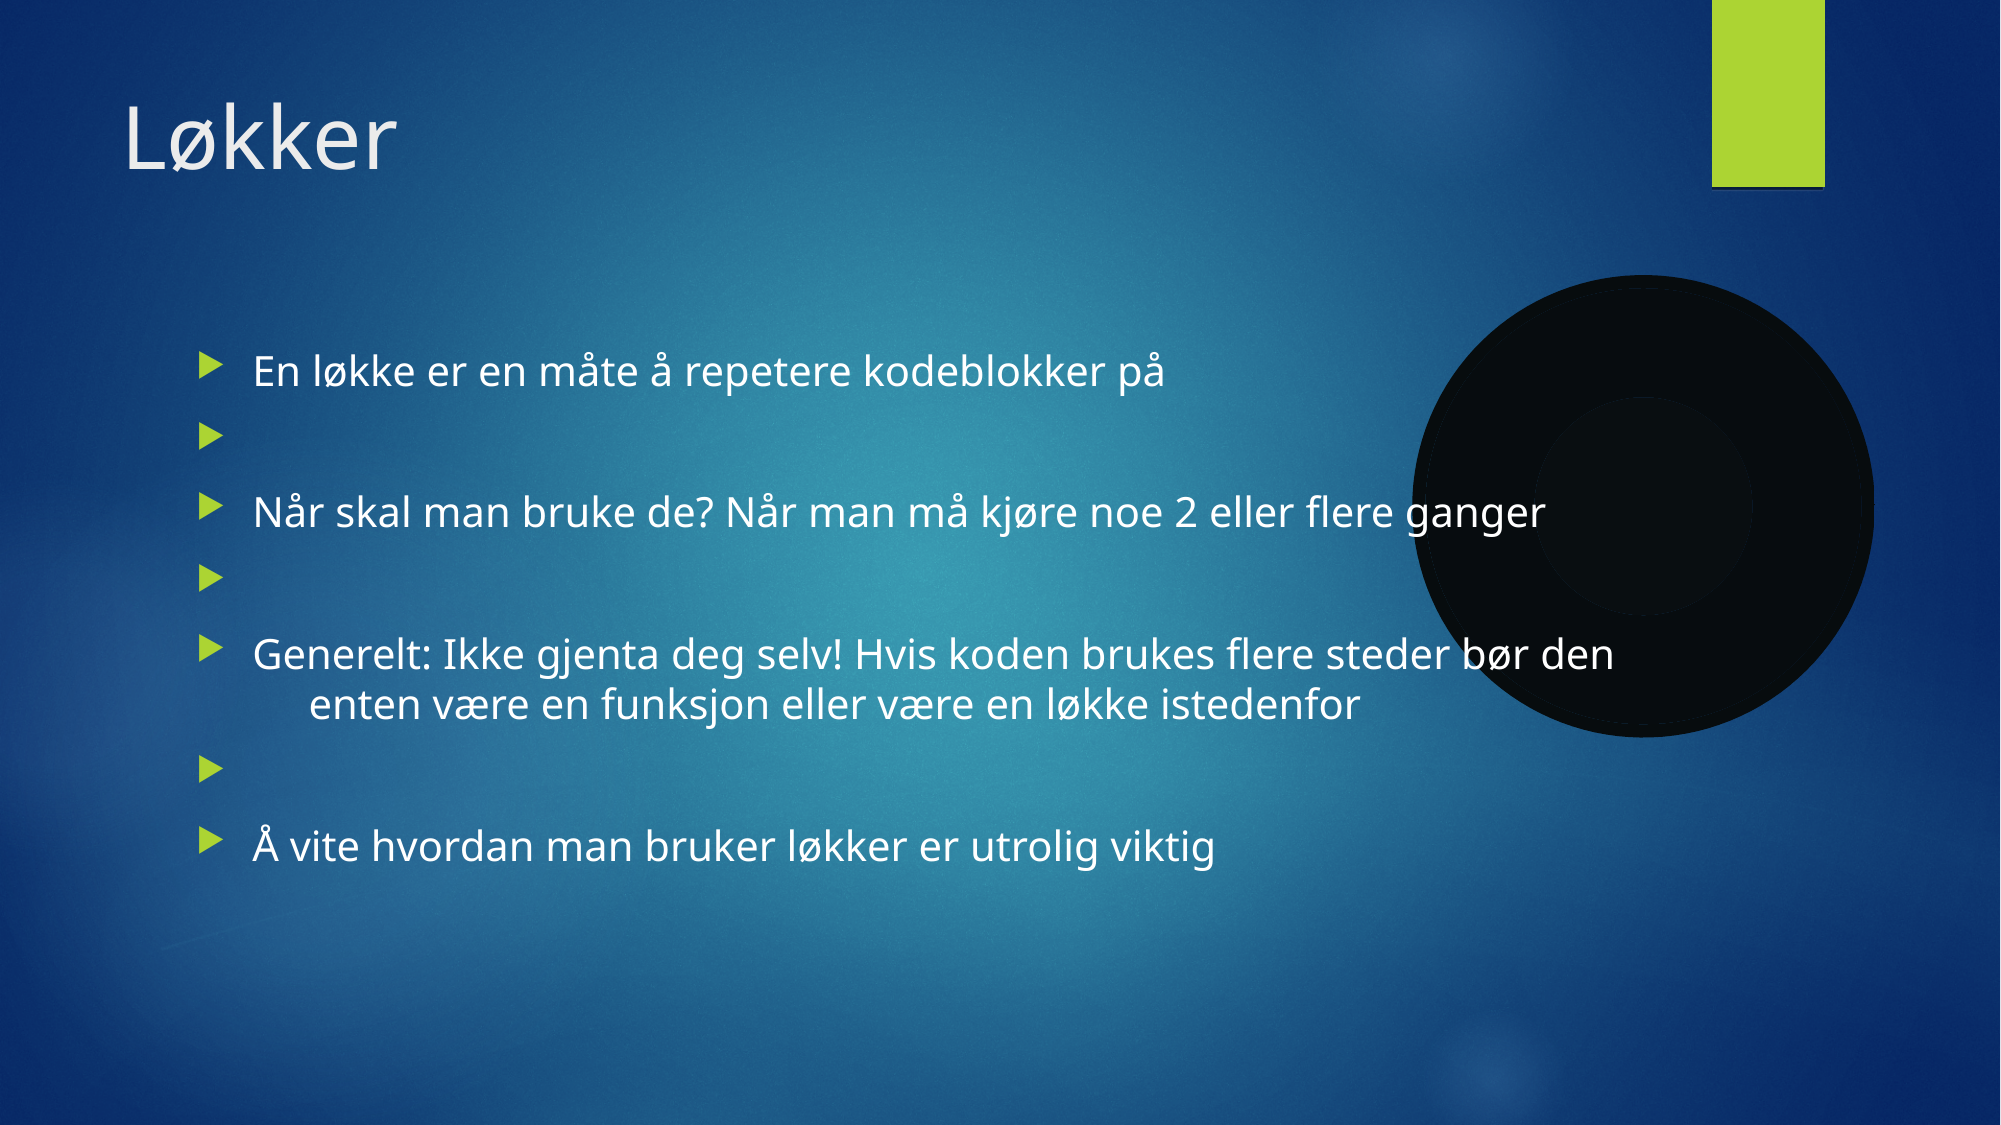

# Løkker
En løkke er en måte å repetere kodeblokker på
Når skal man bruke de? Når man må kjøre noe 2 eller flere ganger
Generelt: Ikke gjenta deg selv! Hvis koden brukes flere steder bør den enten være en funksjon eller være en løkke istedenfor
Å vite hvordan man bruker løkker er utrolig viktig